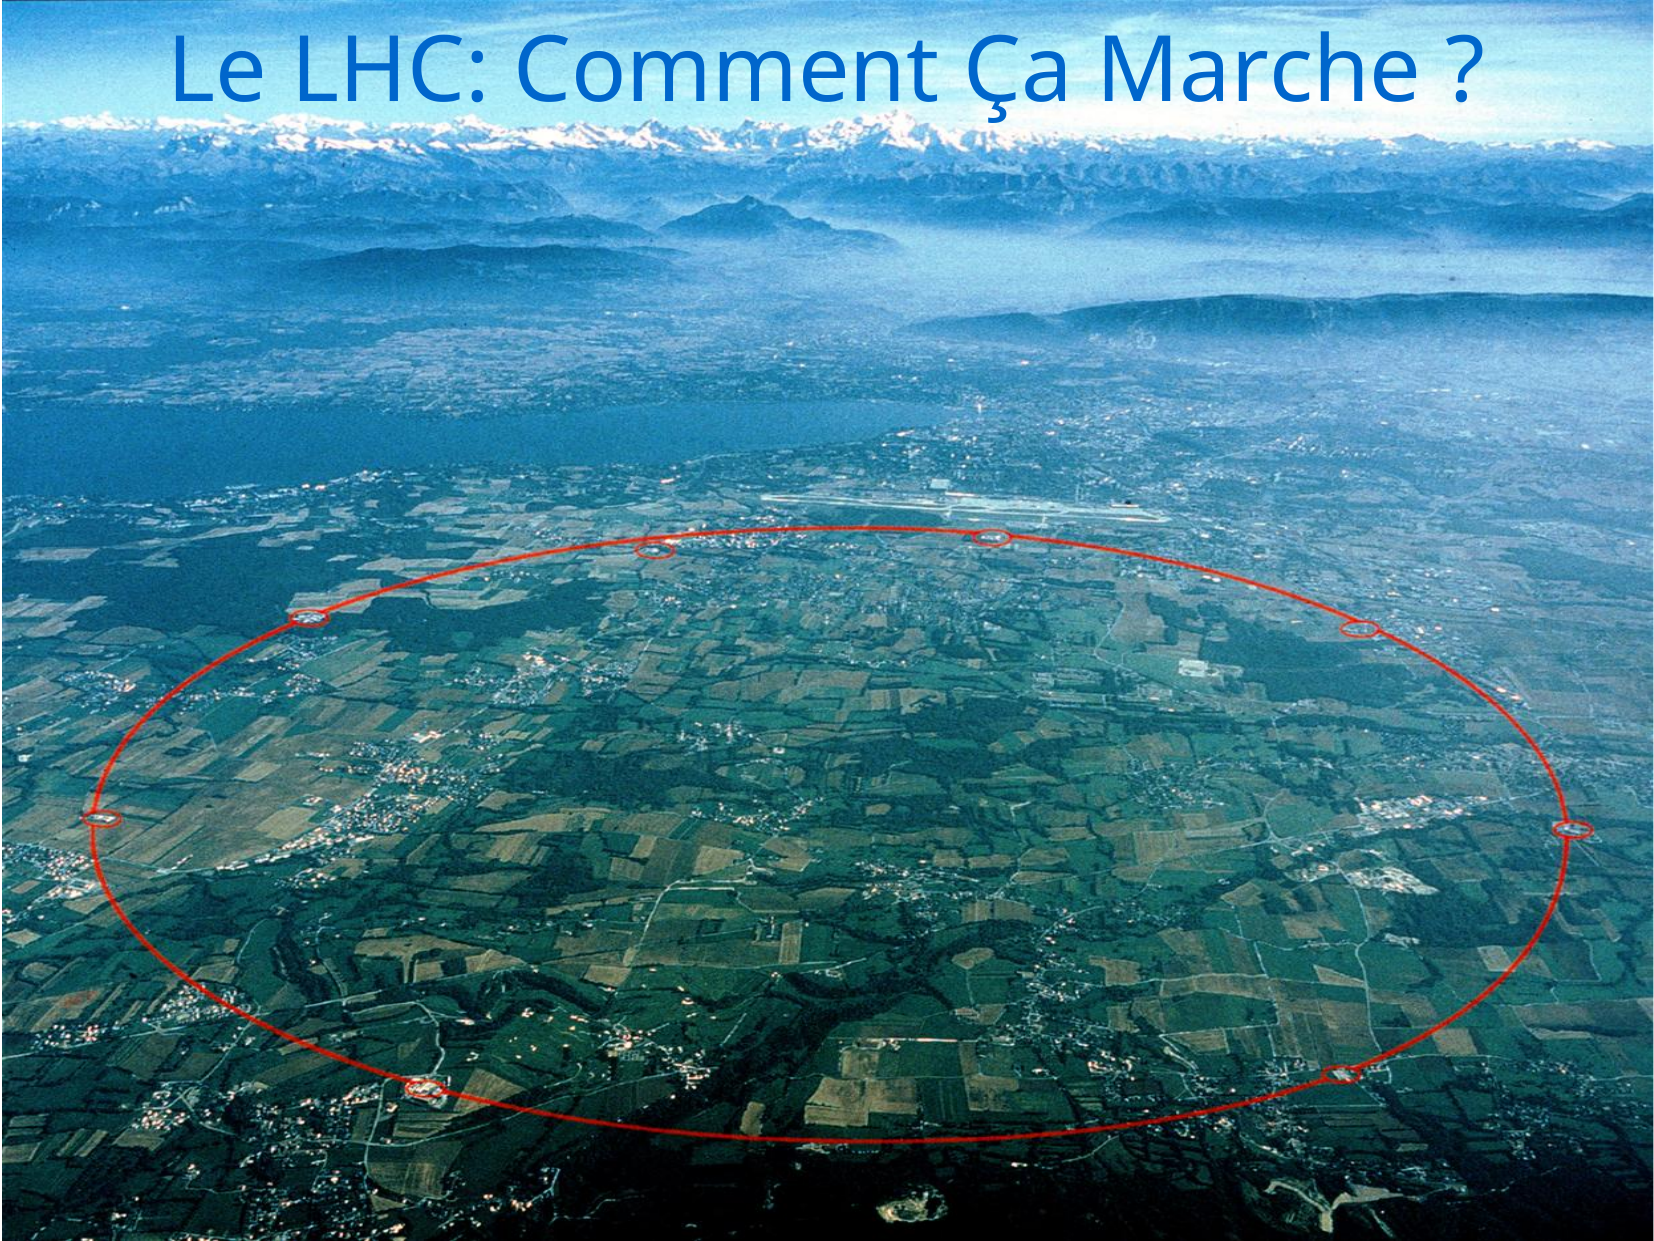

# Le LHC: Comment Ça Marche ?
19